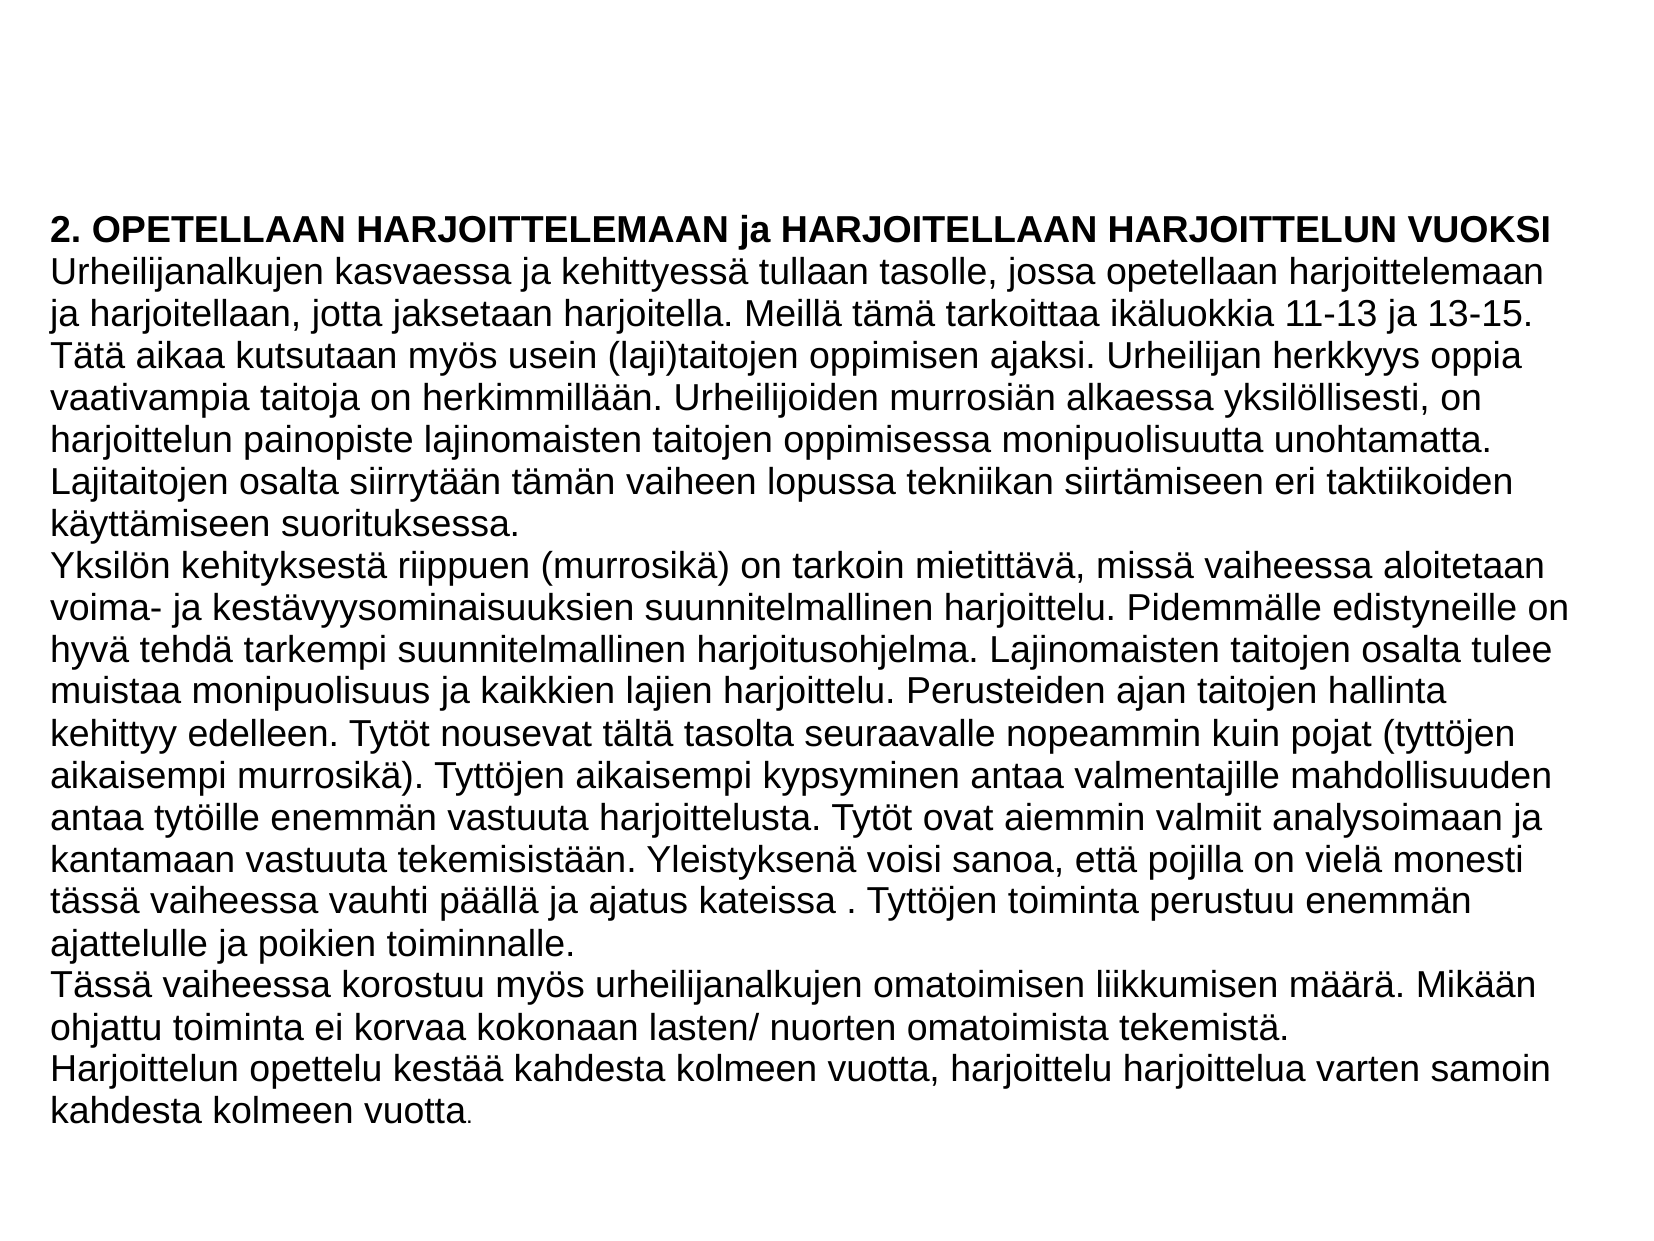

2. OPETELLAAN HARJOITTELEMAAN ja HARJOITELLAAN HARJOITTELUN VUOKSI
Urheilijanalkujen kasvaessa ja kehittyessä tullaan tasolle, jossa opetellaan harjoittelemaan ja harjoitellaan, jotta jaksetaan harjoitella. Meillä tämä tarkoittaa ikäluokkia 11-13 ja 13-15. Tätä aikaa kutsutaan myös usein (laji)taitojen oppimisen ajaksi. Urheilijan herkkyys oppia vaativampia taitoja on herkimmillään. Urheilijoiden murrosiän alkaessa yksilöllisesti, on harjoittelun painopiste lajinomaisten taitojen oppimisessa monipuolisuutta unohtamatta. Lajitaitojen osalta siirrytään tämän vaiheen lopussa tekniikan siirtämiseen eri taktiikoiden käyttämiseen suorituksessa.
Yksilön kehityksestä riippuen (murrosikä) on tarkoin mietittävä, missä vaiheessa aloitetaan voima- ja kestävyysominaisuuksien suunnitelmallinen harjoittelu. Pidemmälle edistyneille on hyvä tehdä tarkempi suunnitelmallinen harjoitusohjelma. Lajinomaisten taitojen osalta tulee muistaa monipuolisuus ja kaikkien lajien harjoittelu. Perusteiden ajan taitojen hallinta kehittyy edelleen. Tytöt nousevat tältä tasolta seuraavalle nopeammin kuin pojat (tyttöjen aikaisempi murrosikä). Tyttöjen aikaisempi kypsyminen antaa valmentajille mahdollisuuden antaa tytöille enemmän vastuuta harjoittelusta. Tytöt ovat aiemmin valmiit analysoimaan ja kantamaan vastuuta tekemisistään. Yleistyksenä voisi sanoa, että pojilla on vielä monesti tässä vaiheessa vauhti päällä ja ajatus kateissa . Tyttöjen toiminta perustuu enemmän ajattelulle ja poikien toiminnalle.
Tässä vaiheessa korostuu myös urheilijanalkujen omatoimisen liikkumisen määrä. Mikään ohjattu toiminta ei korvaa kokonaan lasten/ nuorten omatoimista tekemistä.
Harjoittelun opettelu kestää kahdesta kolmeen vuotta, harjoittelu harjoittelua varten samoin
kahdesta kolmeen vuotta.